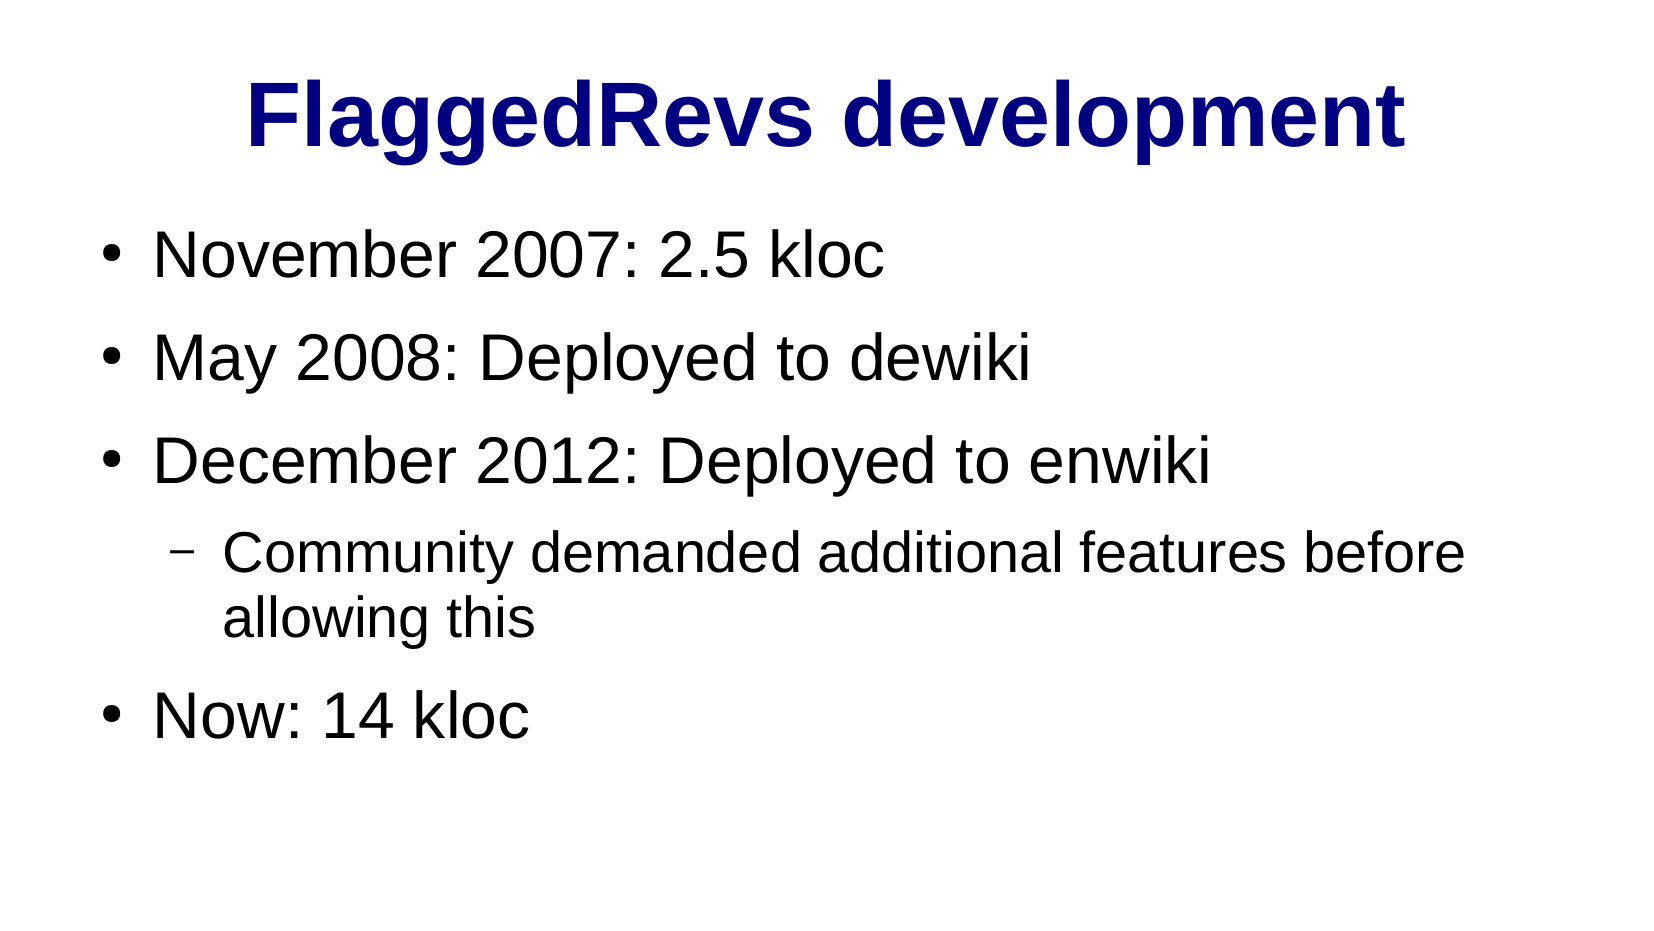

# FlaggedRevs development
November 2007: 2.5 kloc
May 2008: Deployed to dewiki
December 2012: Deployed to enwiki
Community demanded additional features before allowing this
Now: 14 kloc